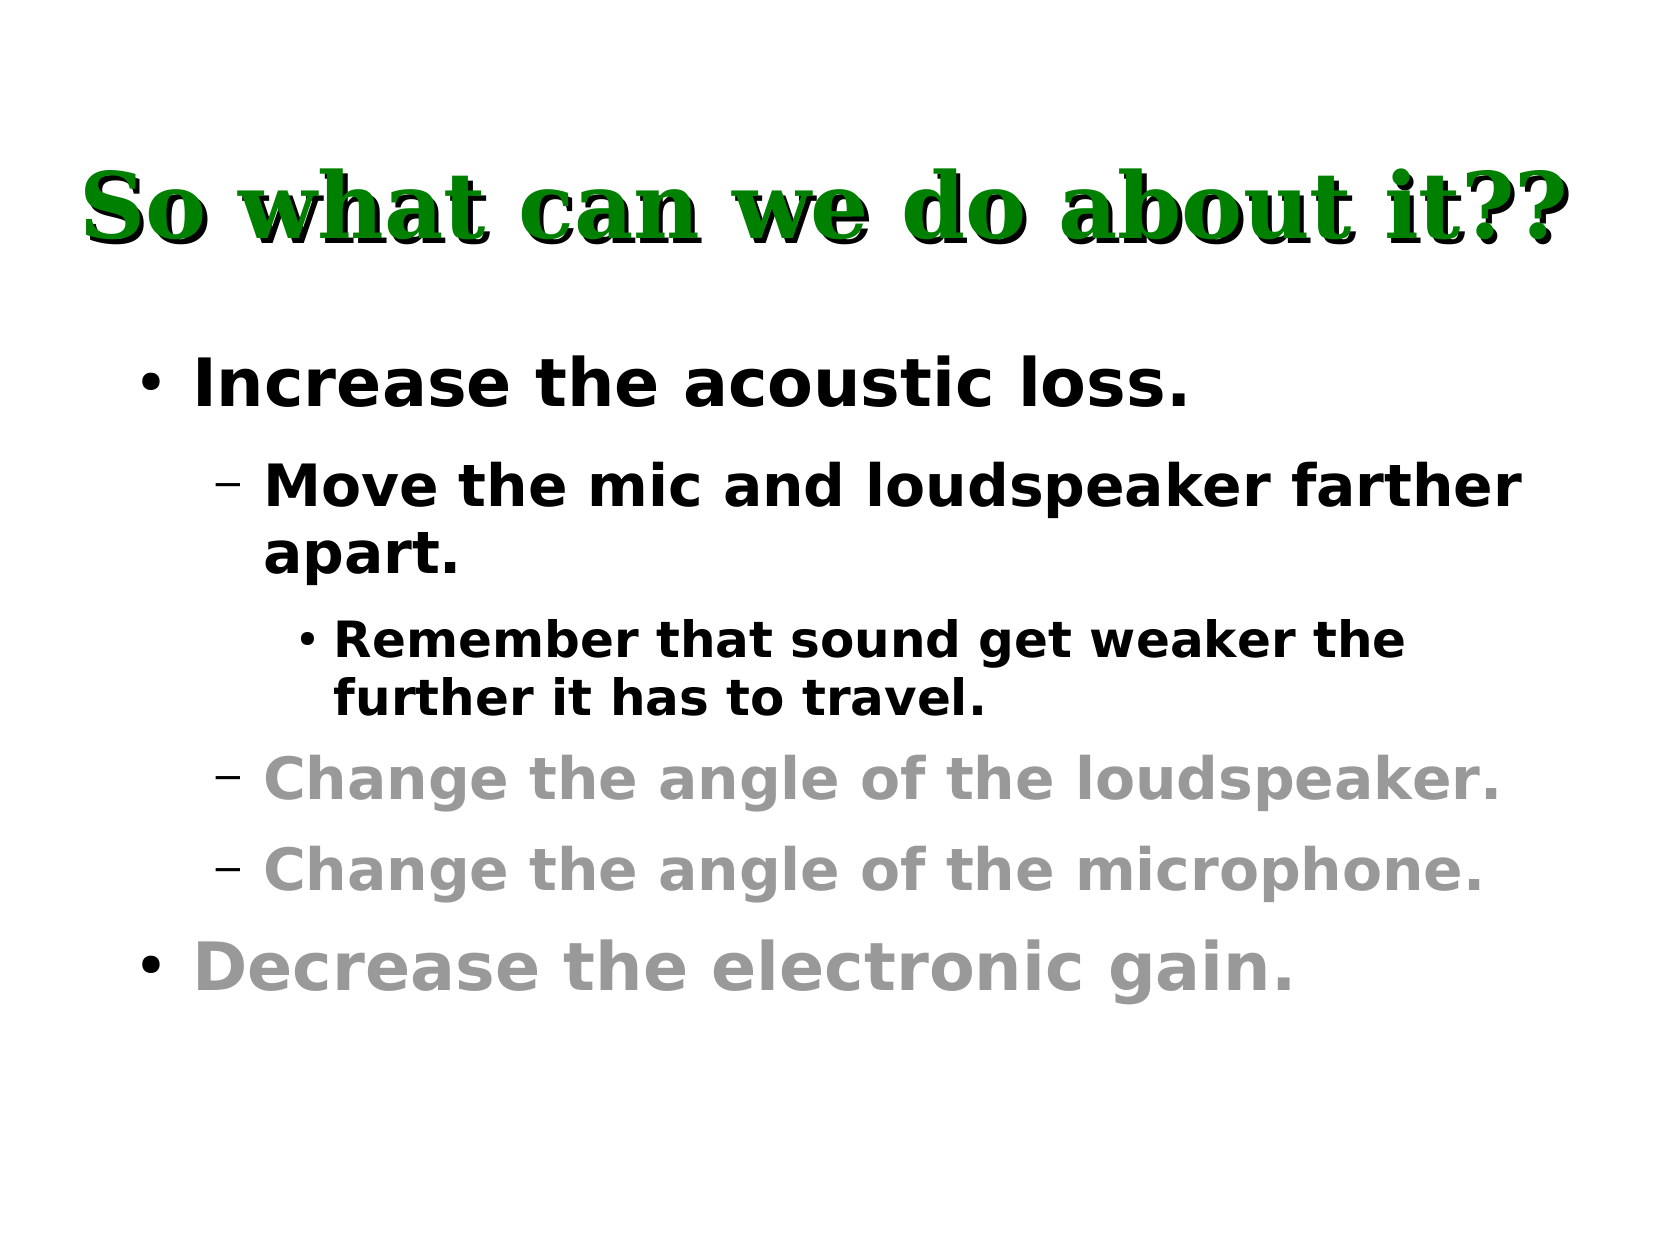

So what can we do about it??
# Increase the acoustic loss.
Move the mic and loudspeaker farther apart.
Remember that sound get weaker the further it has to travel.
Change the angle of the loudspeaker.
Change the angle of the microphone.
Decrease the electronic gain.